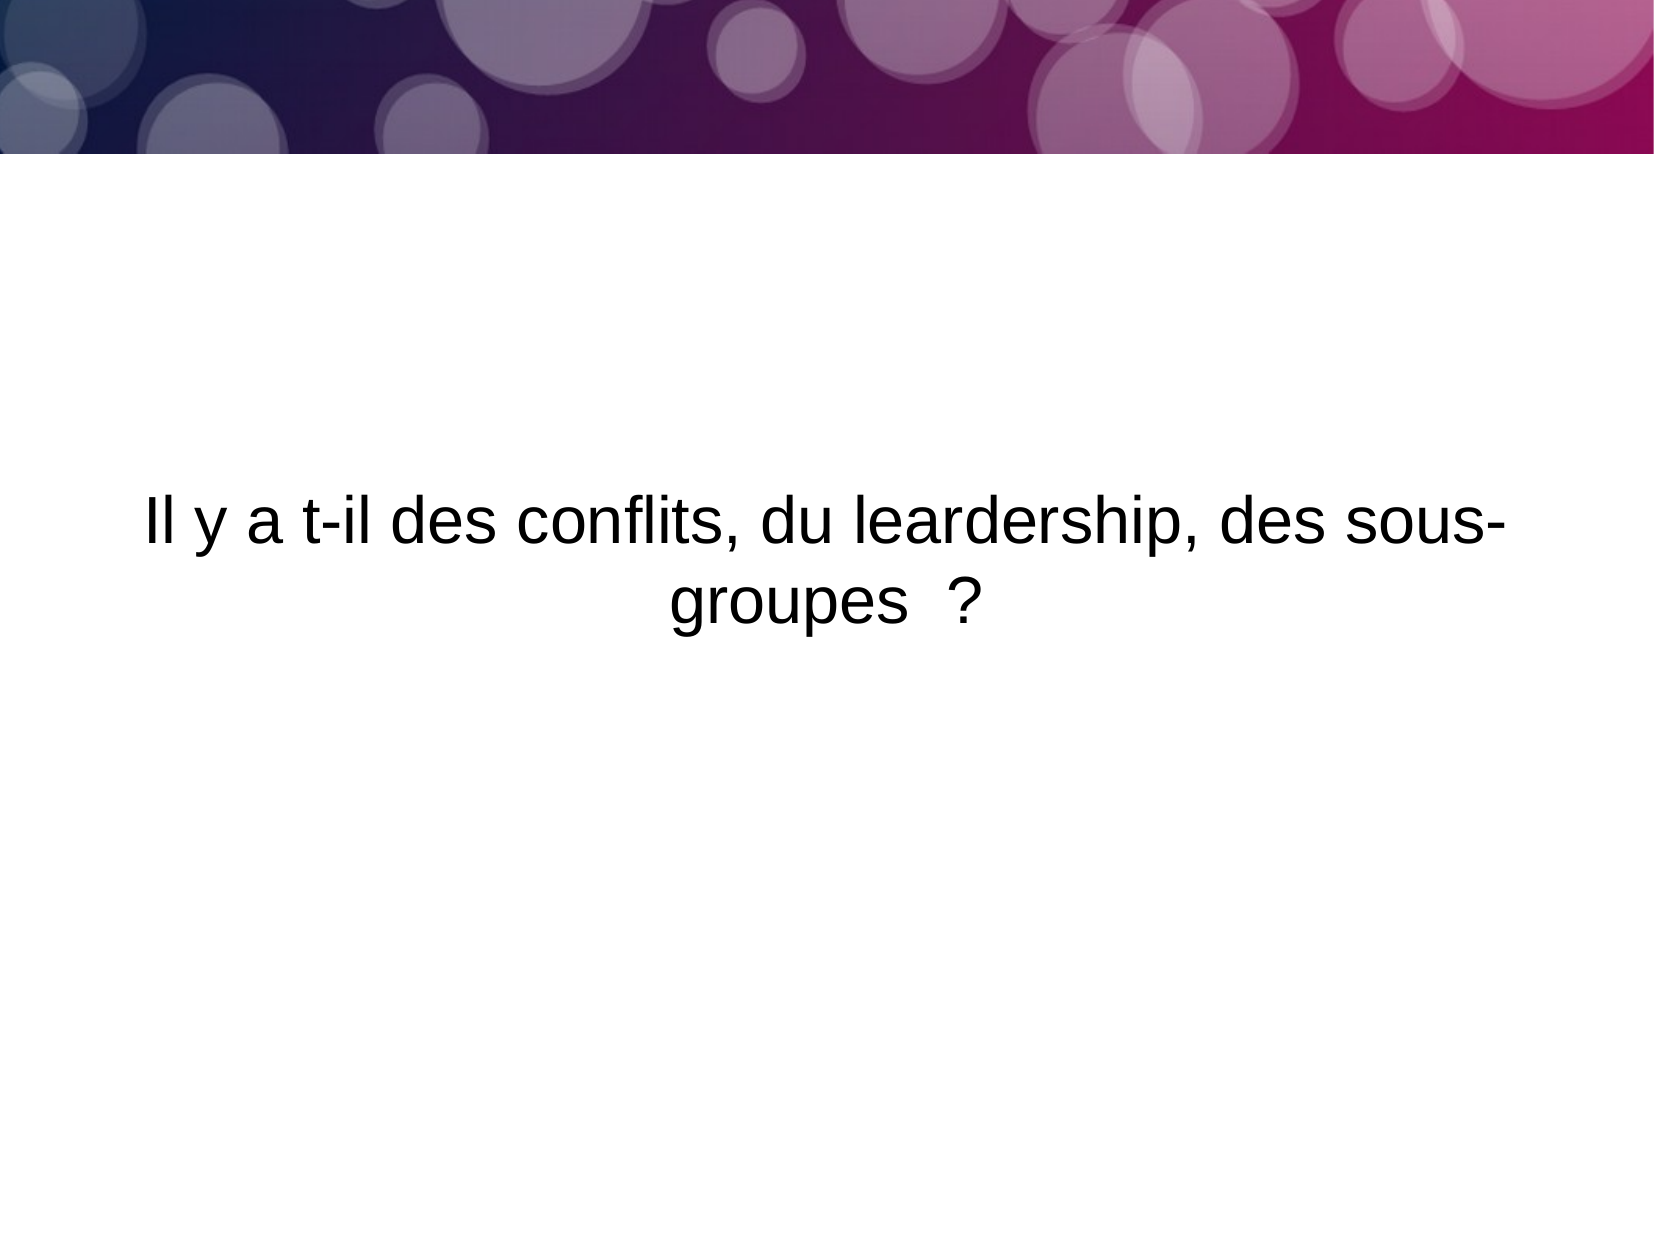

# Il y a t-il des conflits, du leardership, des sous-groupes  ?